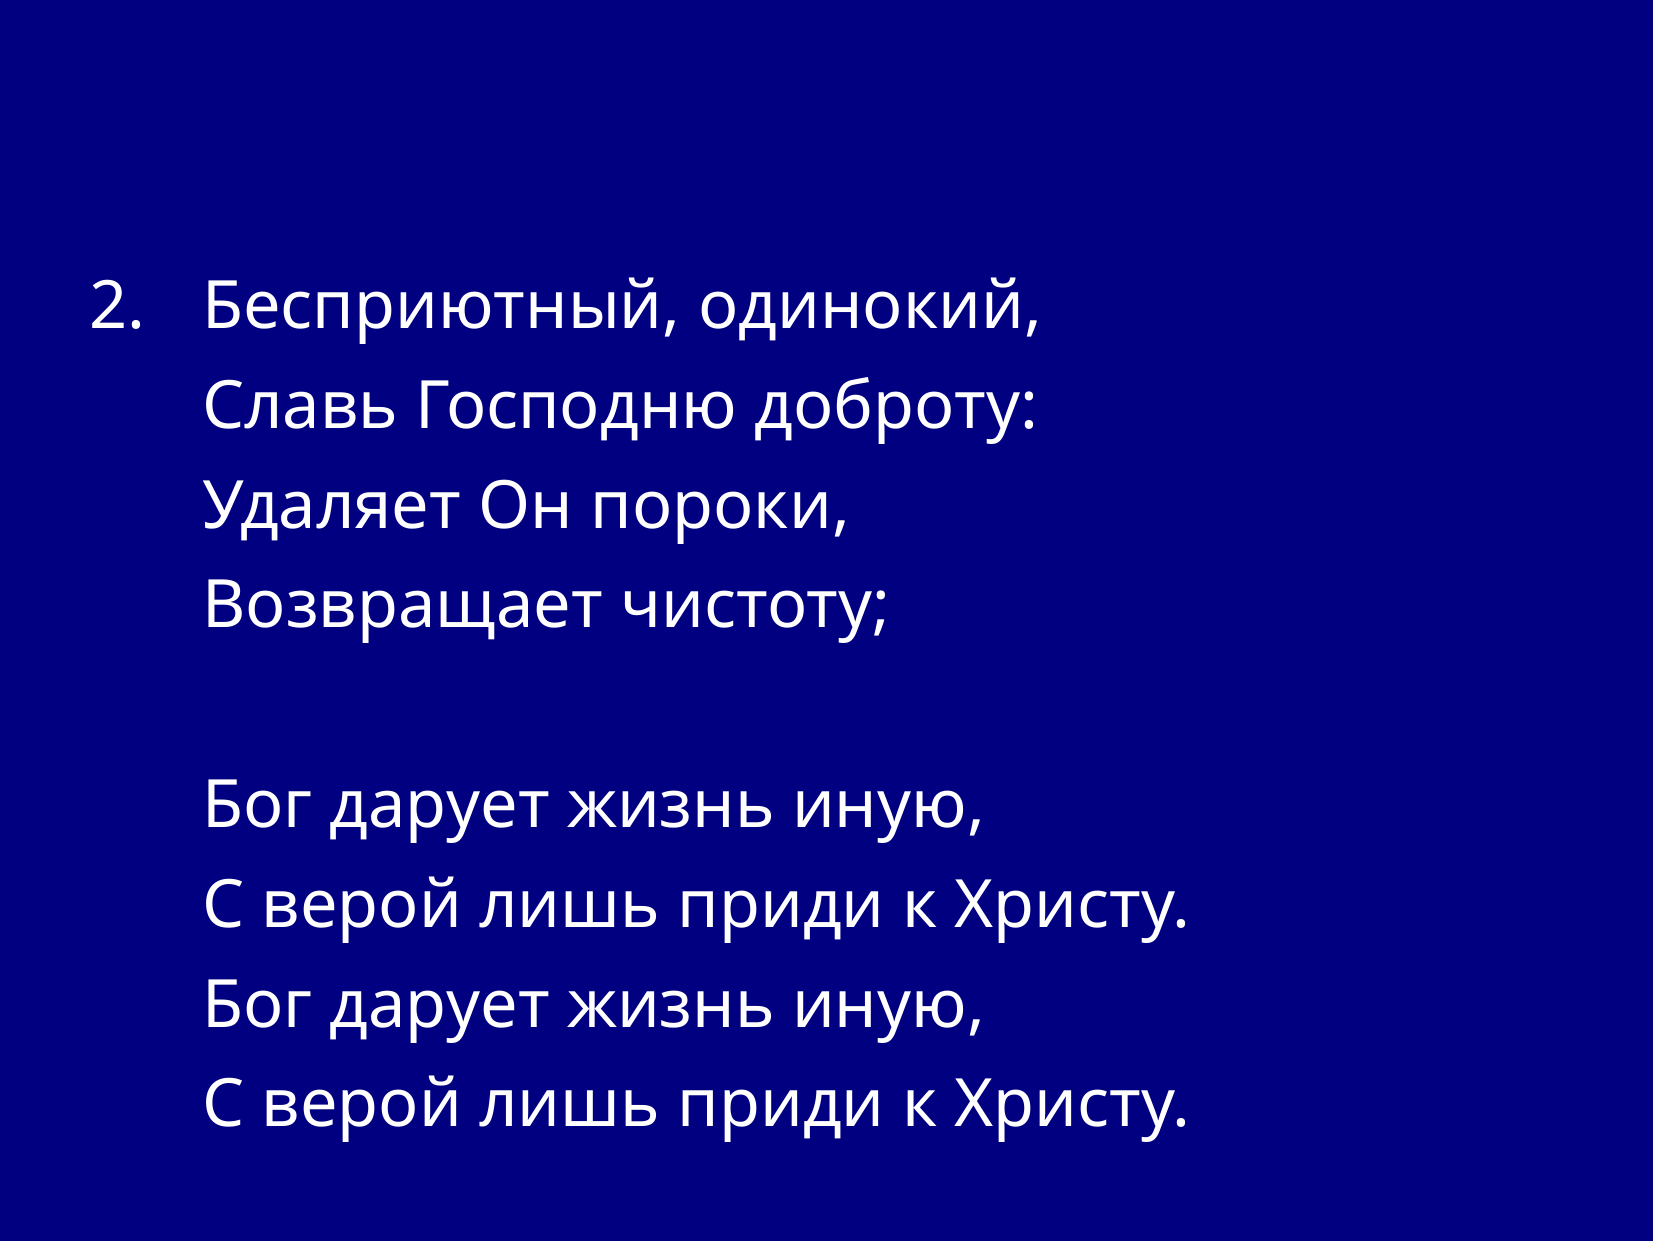

2.	Бесприютный, одинокий,
	Славь Господню доброту:
	Удаляет Он пороки,
	Возвращает чистоту;
	Бог дарует жизнь иную,
	С верой лишь приди к Христу.
	Бог дарует жизнь иную,
	С верой лишь приди к Христу.